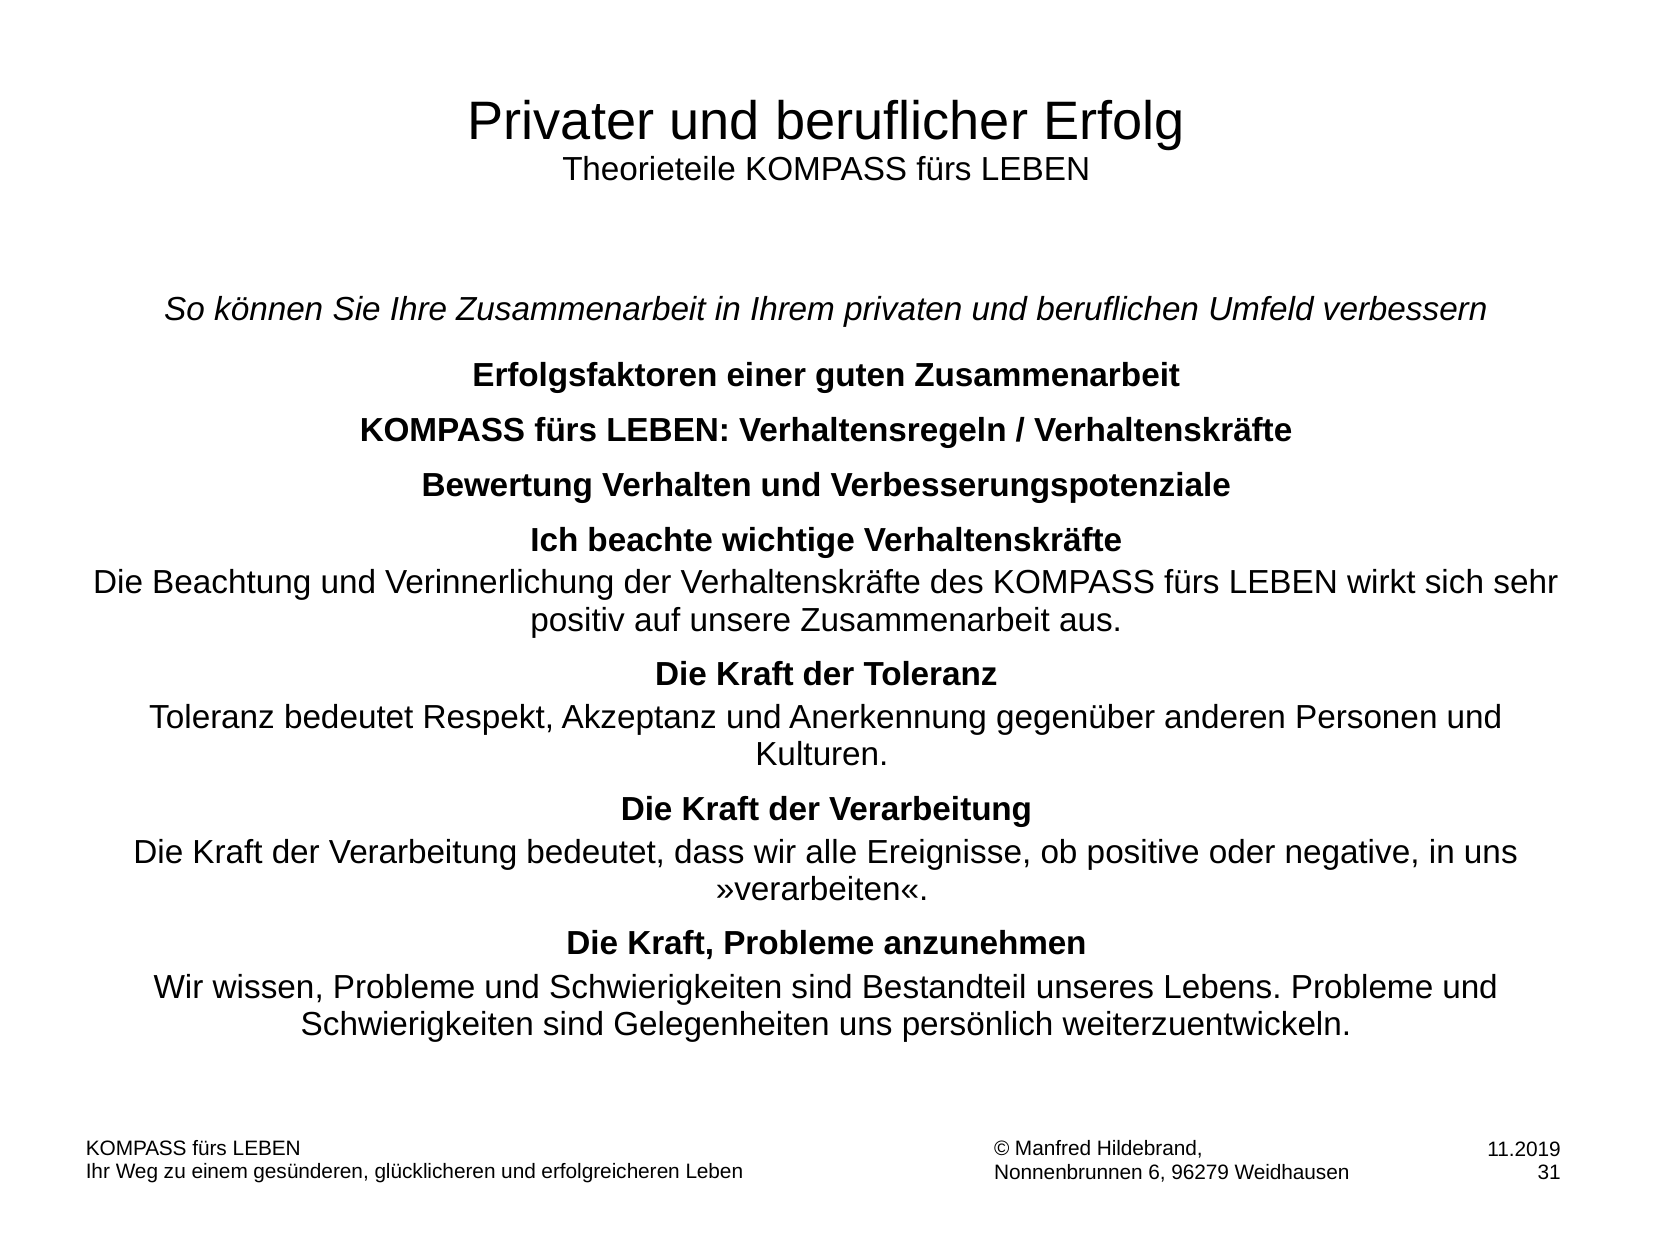

# Privater und beruflicher Erfolg Theorieteile KOMPASS fürs LEBEN
So können Sie Ihre Zusammenarbeit in Ihrem privaten und beruflichen Umfeld verbessern
Erfolgsfaktoren einer guten Zusammenarbeit
KOMPASS fürs LEBEN: Verhaltensregeln / Verhaltenskräfte
Bewertung Verhalten und Verbesserungspotenziale
Ich beachte wichtige Verhaltenskräfte
Die Beachtung und Verinnerlichung der Verhaltenskräfte des KOMPASS fürs LEBEN wirkt sich sehr positiv auf unsere Zusammenarbeit aus.
Die Kraft der Toleranz
Toleranz bedeutet Respekt, Akzeptanz und Anerkennung gegenüber anderen Personen und Kulturen.
Die Kraft der Verarbeitung
Die Kraft der Verarbeitung bedeutet, dass wir alle Ereignisse, ob positive oder negative, in uns »verarbeiten«.
Die Kraft, Probleme anzunehmen
Wir wissen, Probleme und Schwierigkeiten sind Bestandteil unseres Lebens. Probleme und Schwierigkeiten sind Gelegenheiten uns persönlich weiterzuentwickeln.
KOMPASS fürs LEBEN
Ihr Weg zu einem gesünderen, glücklicheren und erfolgreicheren Leben
© Manfred Hildebrand,
Nonnenbrunnen 6, 96279 Weidhausen
11.2019
31